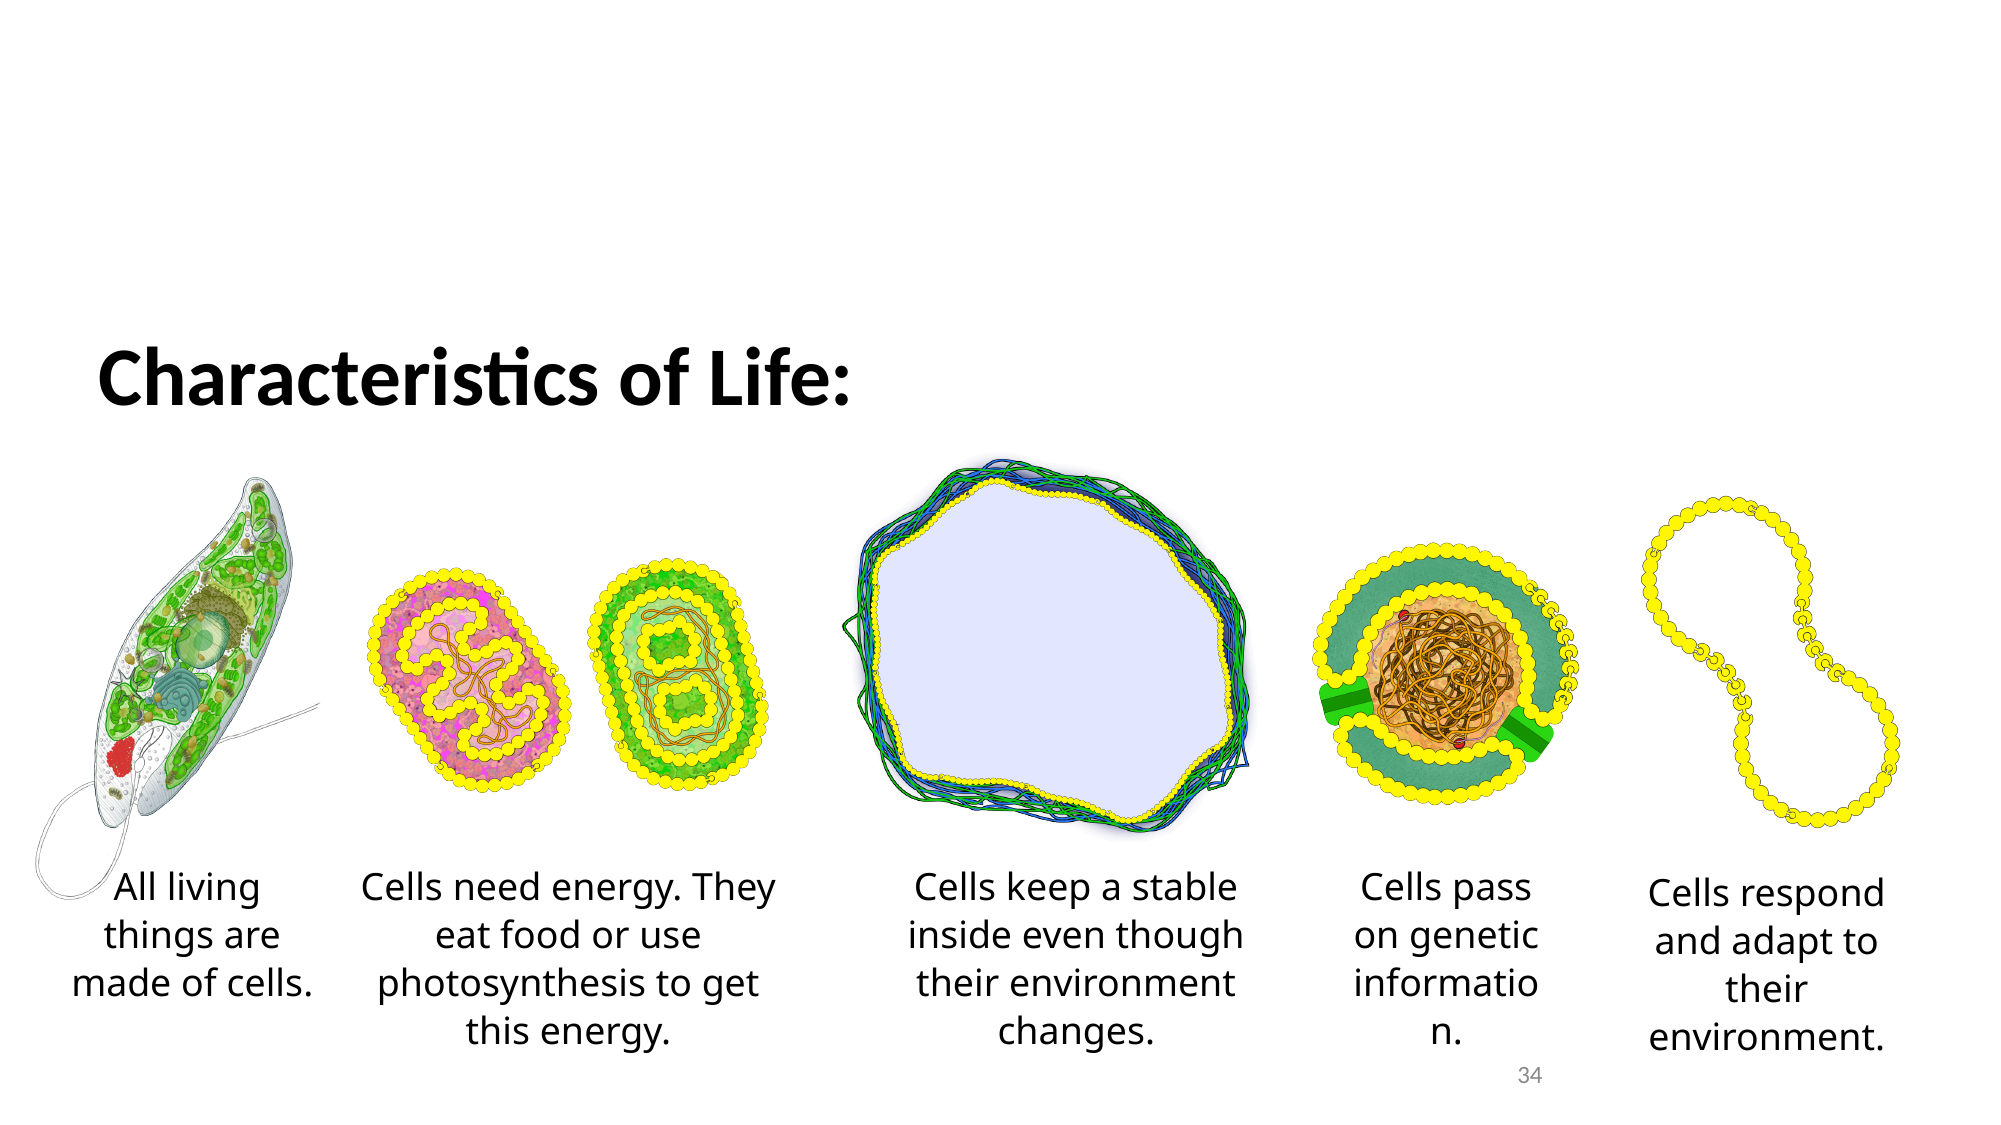

Characteristics of Life:
All living
things are made of cells.
Cells need energy. They eat food or use photosynthesis to get this energy.
Cells keep a stable inside even though their environment changes.
Cells pass on genetic information.
Cells respond and adapt to their environment.